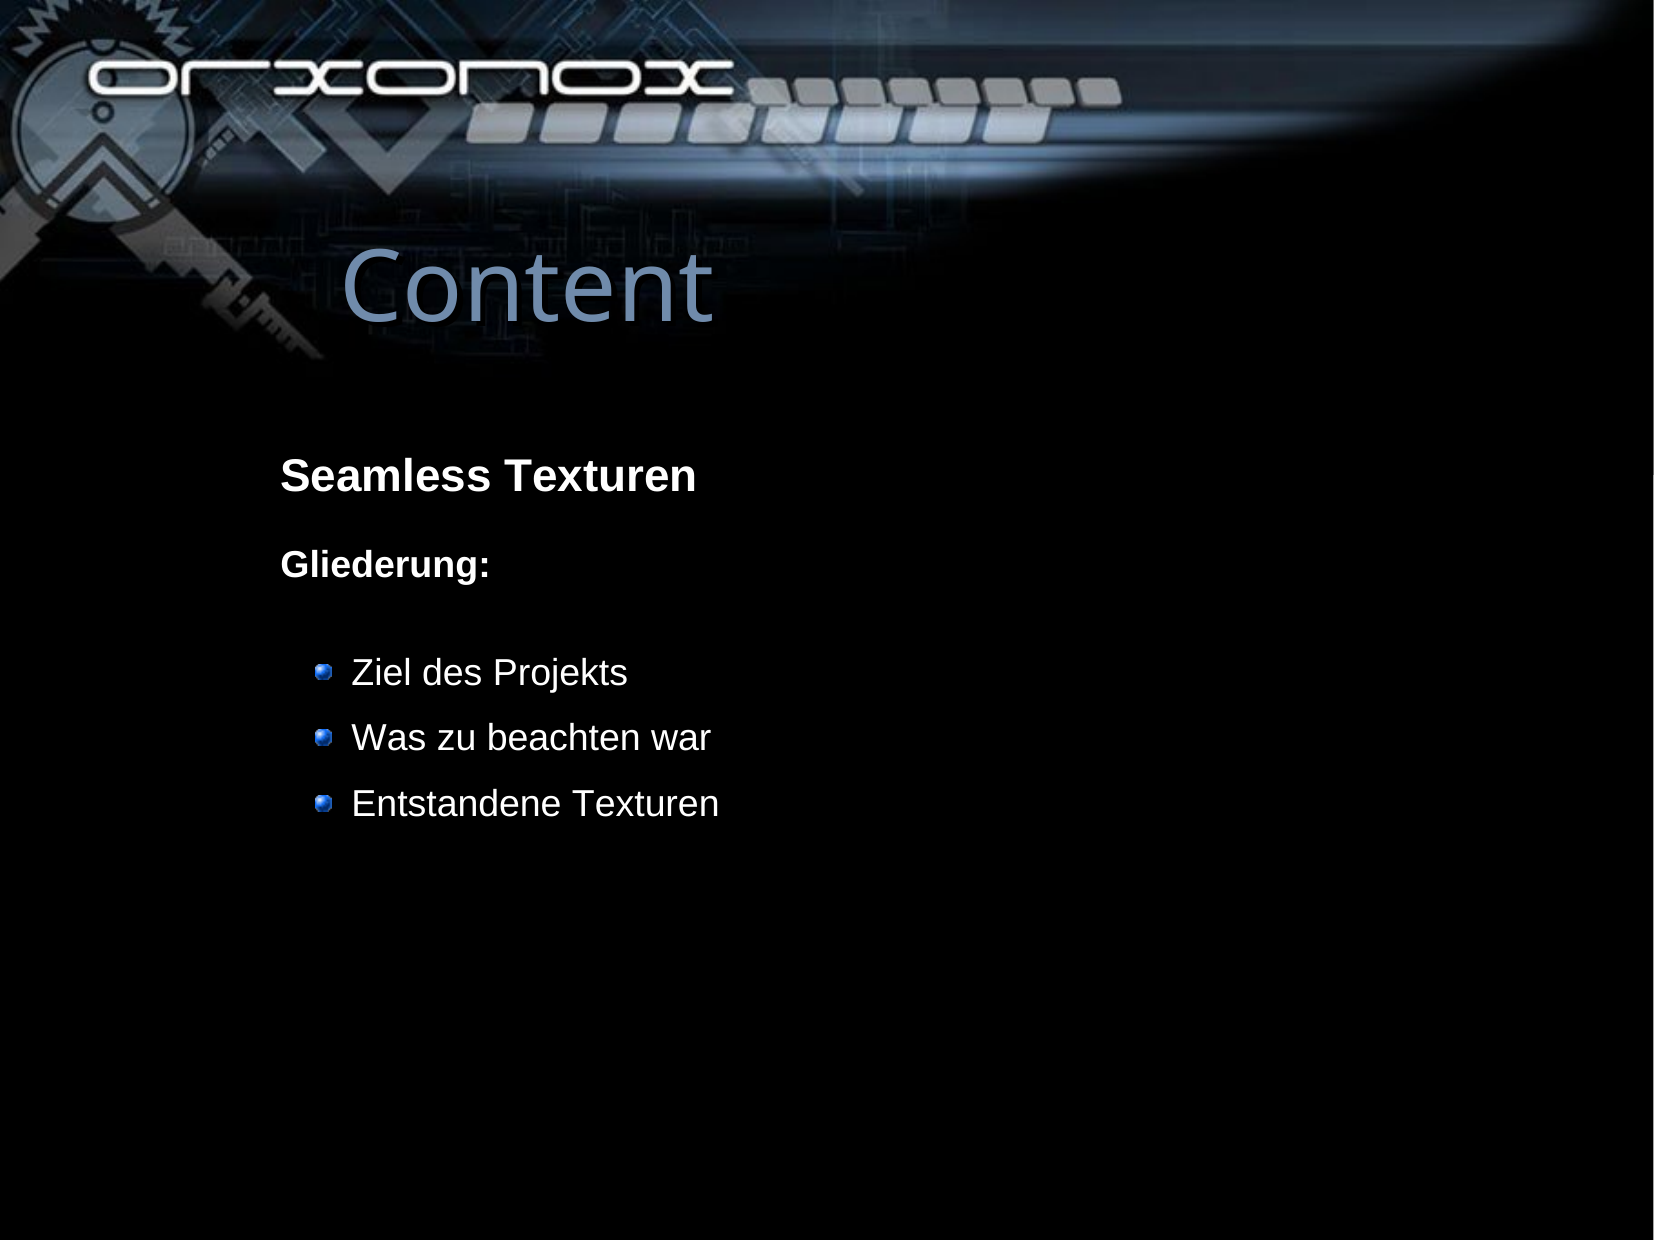

Content
Seamless Texturen
Gliederung:
Ziel des Projekts
Was zu beachten war
Entstandene Texturen